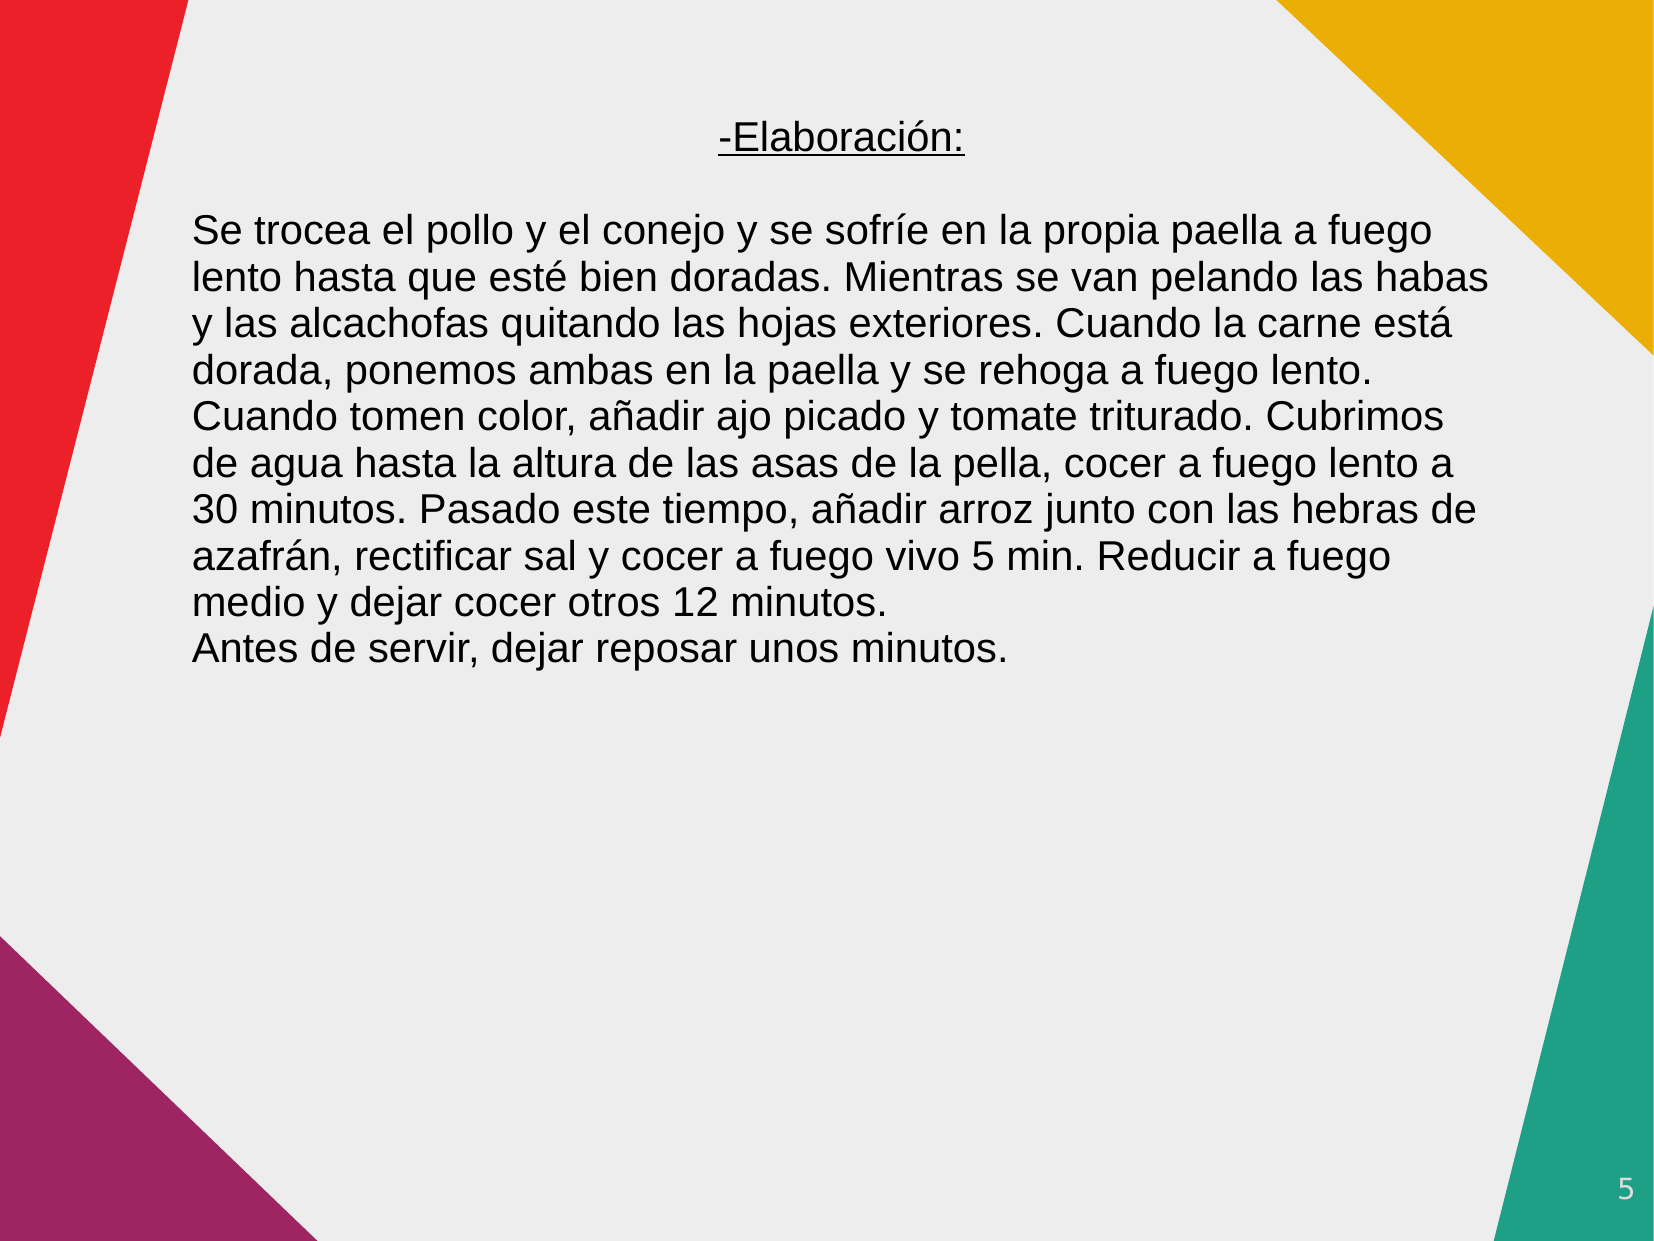

-Elaboración:
Se trocea el pollo y el conejo y se sofríe en la propia paella a fuego lento hasta que esté bien doradas. Mientras se van pelando las habas y las alcachofas quitando las hojas exteriores. Cuando la carne está dorada, ponemos ambas en la paella y se rehoga a fuego lento. Cuando tomen color, añadir ajo picado y tomate triturado. Cubrimos de agua hasta la altura de las asas de la pella, cocer a fuego lento a 30 minutos. Pasado este tiempo, añadir arroz junto con las hebras de azafrán, rectificar sal y cocer a fuego vivo 5 min. Reducir a fuego medio y dejar cocer otros 12 minutos.
Antes de servir, dejar reposar unos minutos.
5